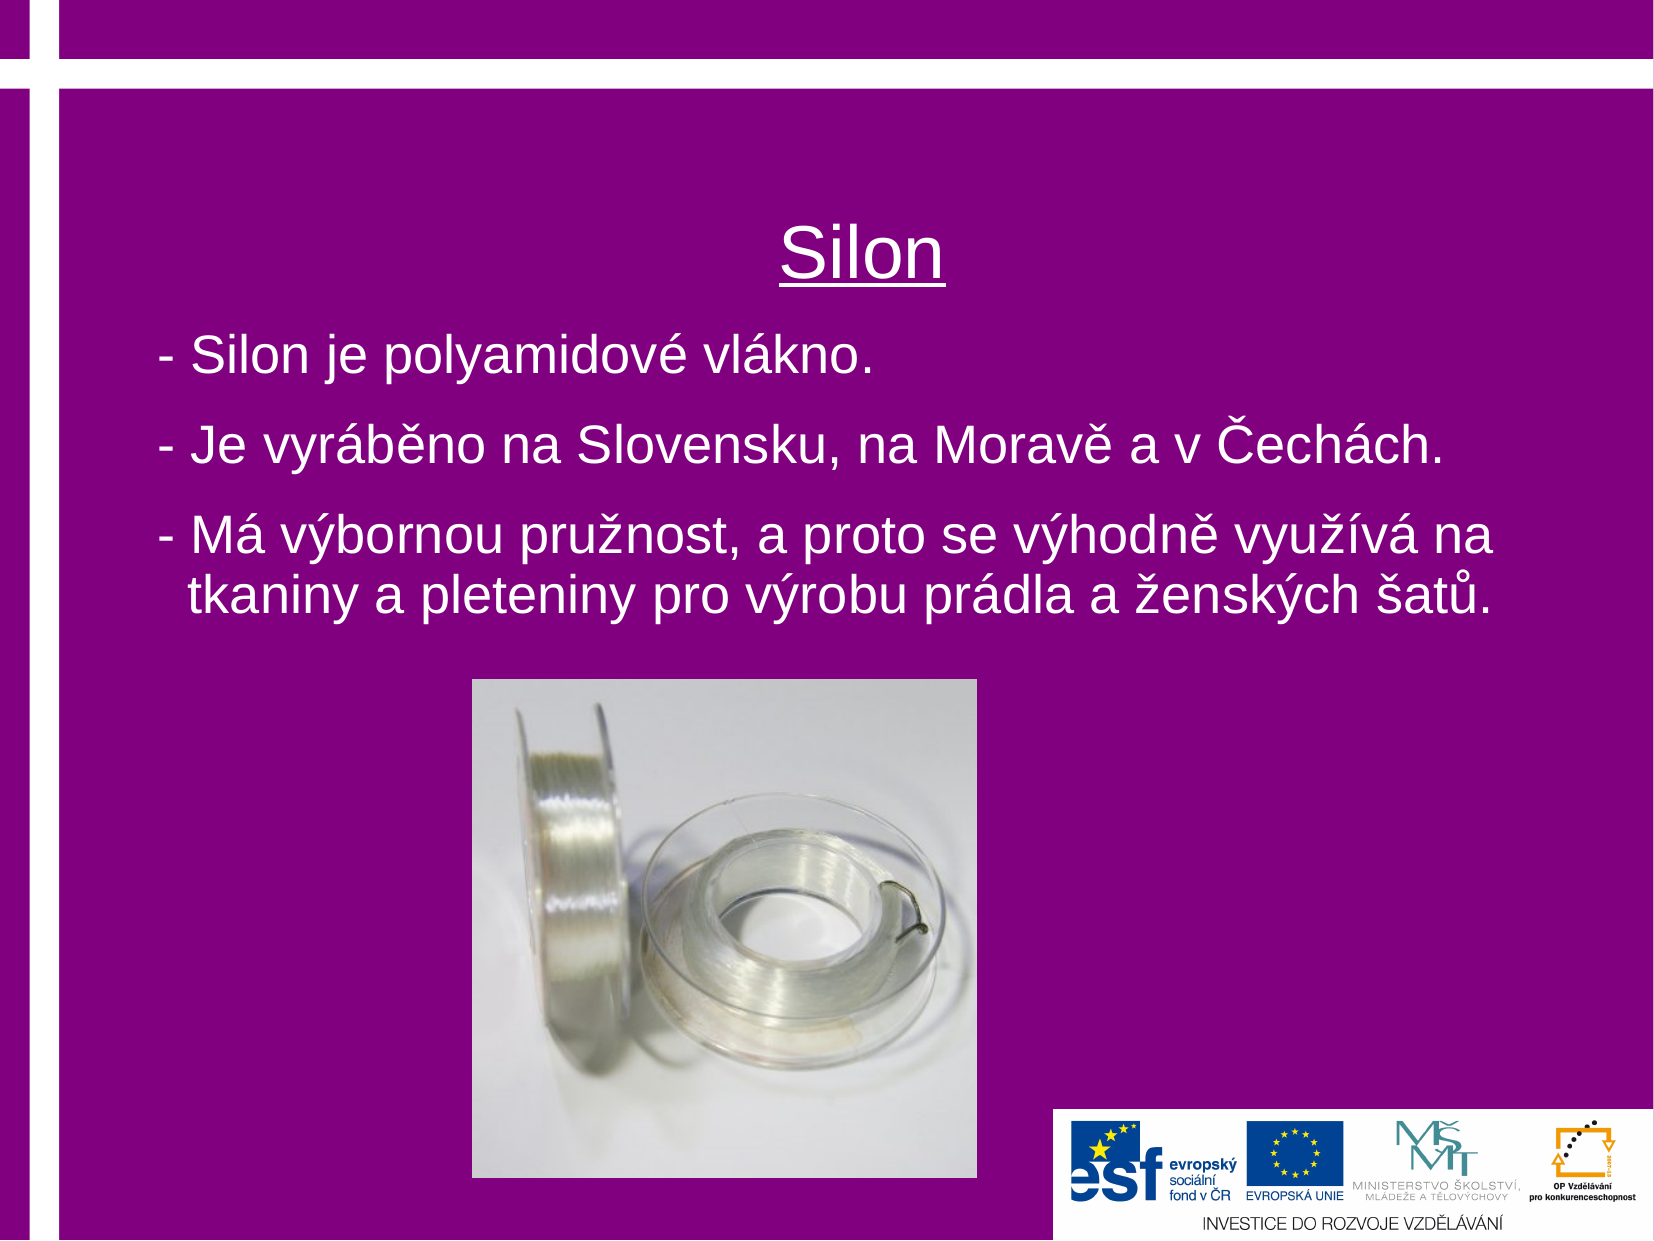

# Silon
 - Silon je polyamidové vlákno.
 - Je vyráběno na Slovensku, na Moravě a v Čechách.
 - Má výbornou pružnost, a proto se výhodně využívá na tkaniny a pleteniny pro výrobu prádla a ženských šatů.